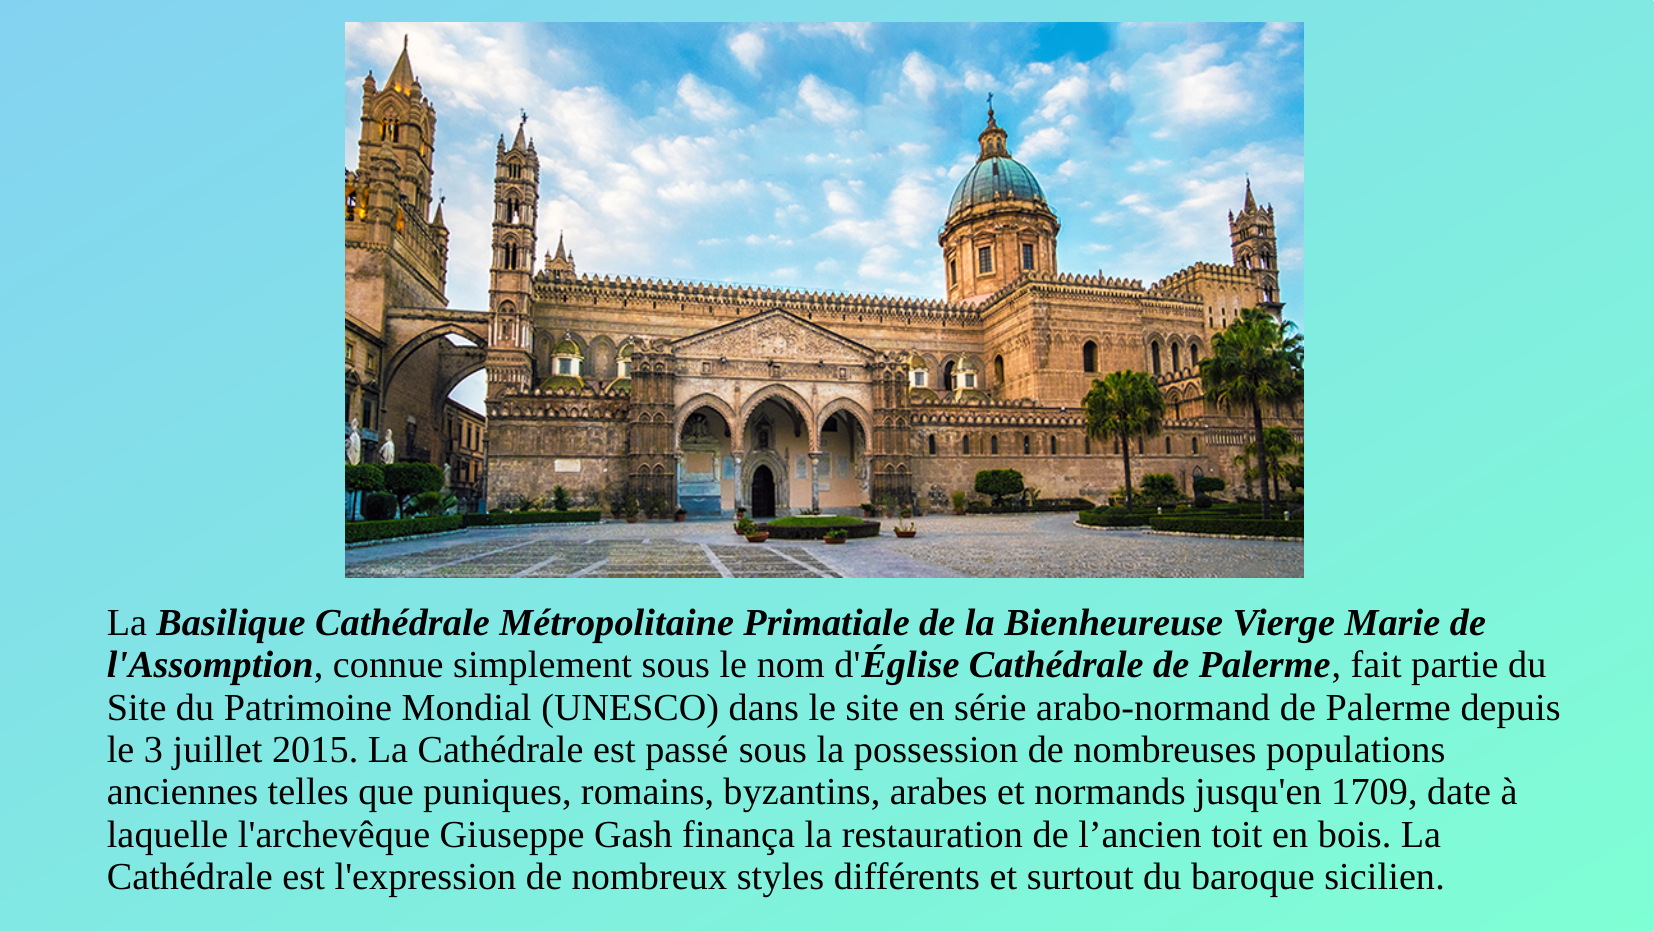

# La Basilique Cathédrale Métropolitaine Primatiale de la Bienheureuse Vierge Marie de l'Assomption, connue simplement sous le nom d'Église Cathédrale de Palerme, fait partie du Site du Patrimoine Mondial (UNESCO) dans le site en série arabo-normand de Palerme depuis le 3 juillet 2015. La Cathédrale est passé sous la possession de nombreuses populations anciennes telles que puniques, romains, byzantins, arabes et normands jusqu'en 1709, date à laquelle l'archevêque Giuseppe Gash finança la restauration de l’ancien toit en bois. La Cathédrale est l'expression de nombreux styles différents et surtout du baroque sicilien.